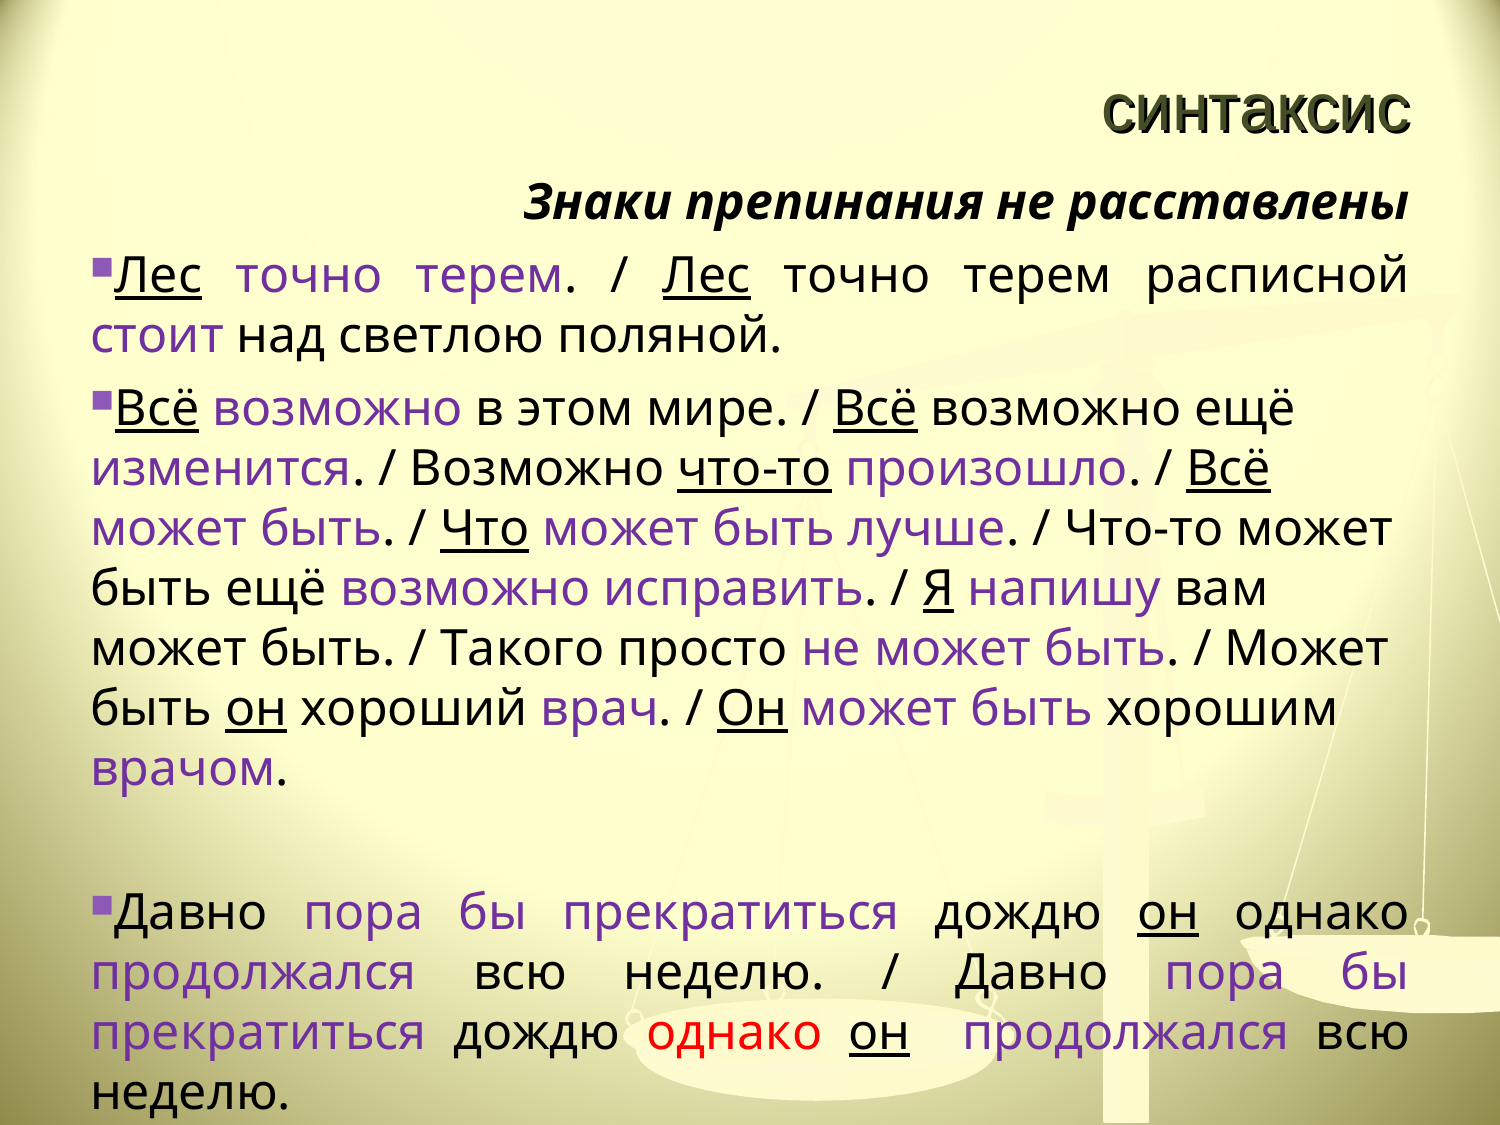

# синтаксис
Знаки препинания не расставлены
Лес точно терем. / Лес точно терем расписной стоит над светлою поляной.
Всё возможно в этом мире. / Всё возможно ещё изменится. / Возможно что-то произошло. / Всё может быть. / Что может быть лучше. / Что-то может быть ещё возможно исправить. / Я напишу вам может быть. / Такого просто не может быть. / Может быть он хороший врач. / Он может быть хорошим врачом.
Давно пора бы прекратиться дождю он однако продолжался всю неделю. / Давно пора бы прекратиться дождю однако он продолжался всю неделю.